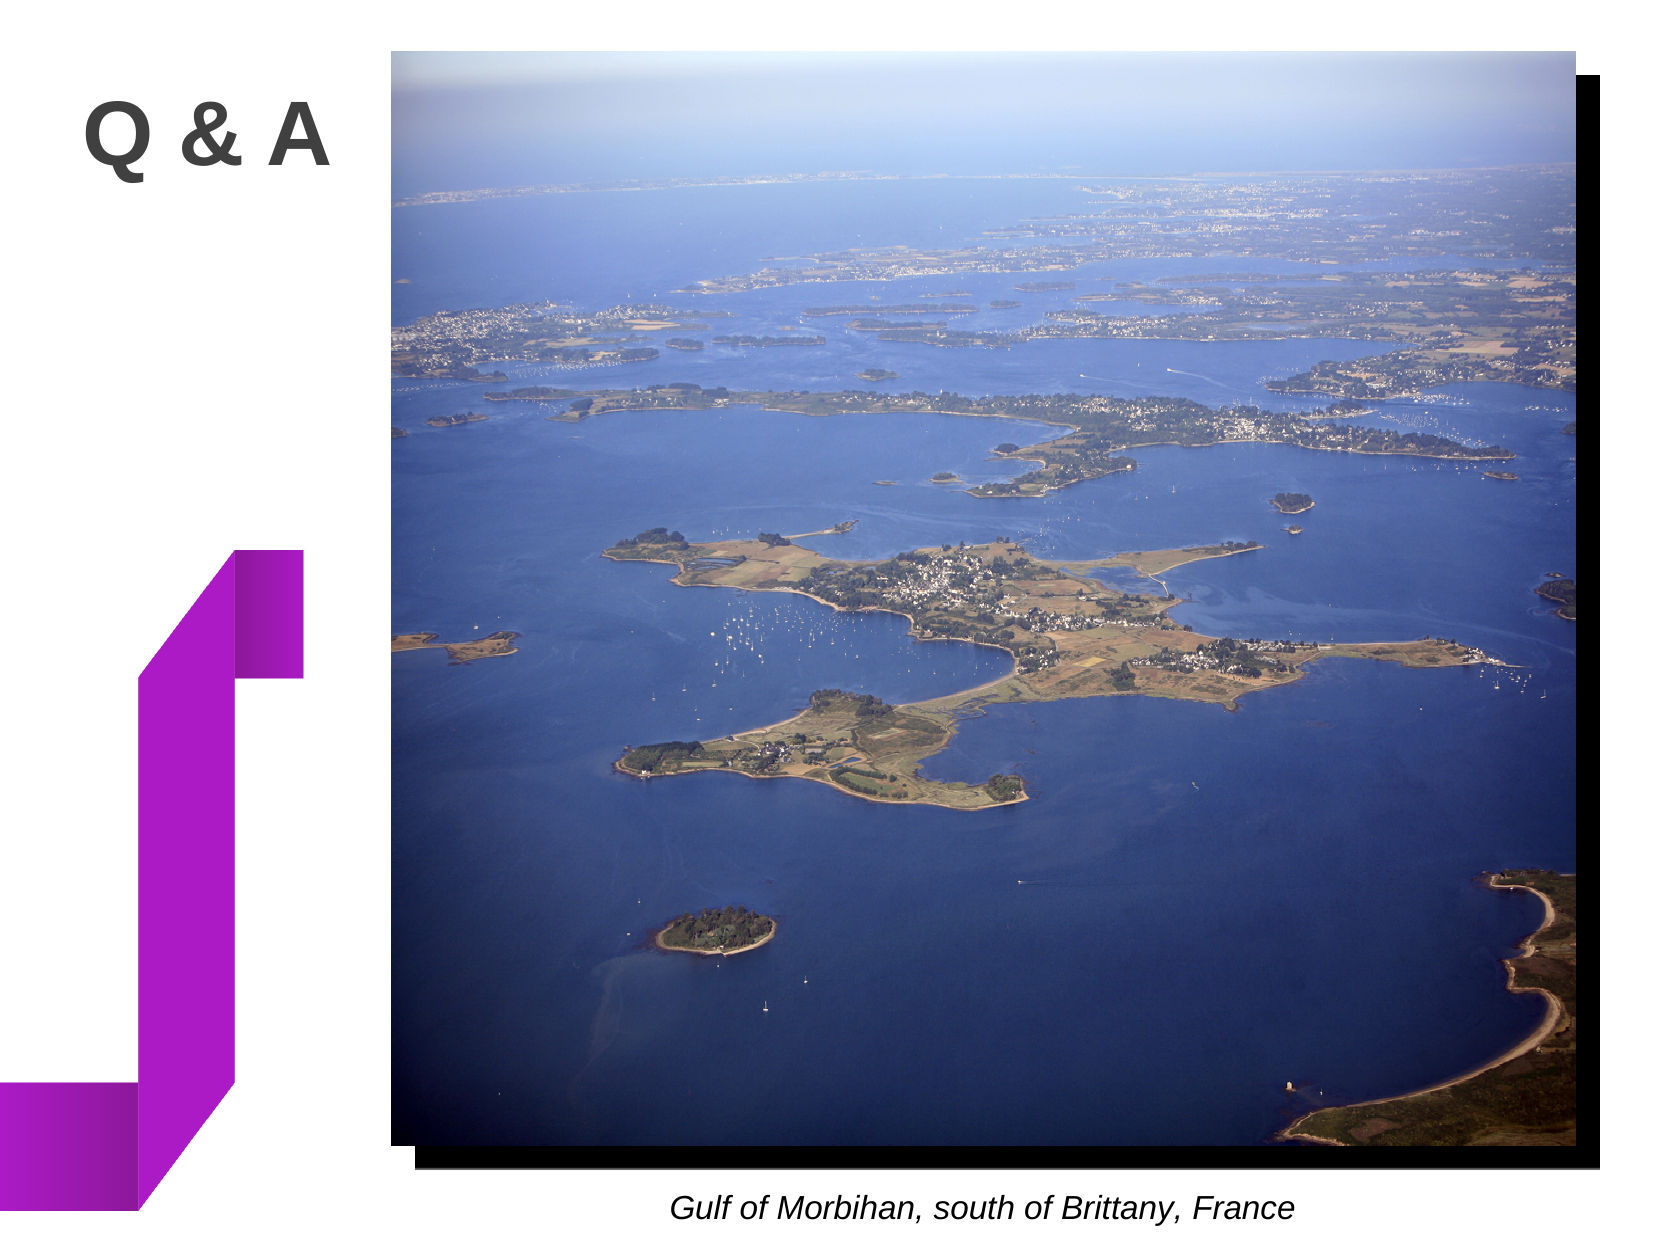

# Q & A
Gulf of Morbihan, south of Brittany, France